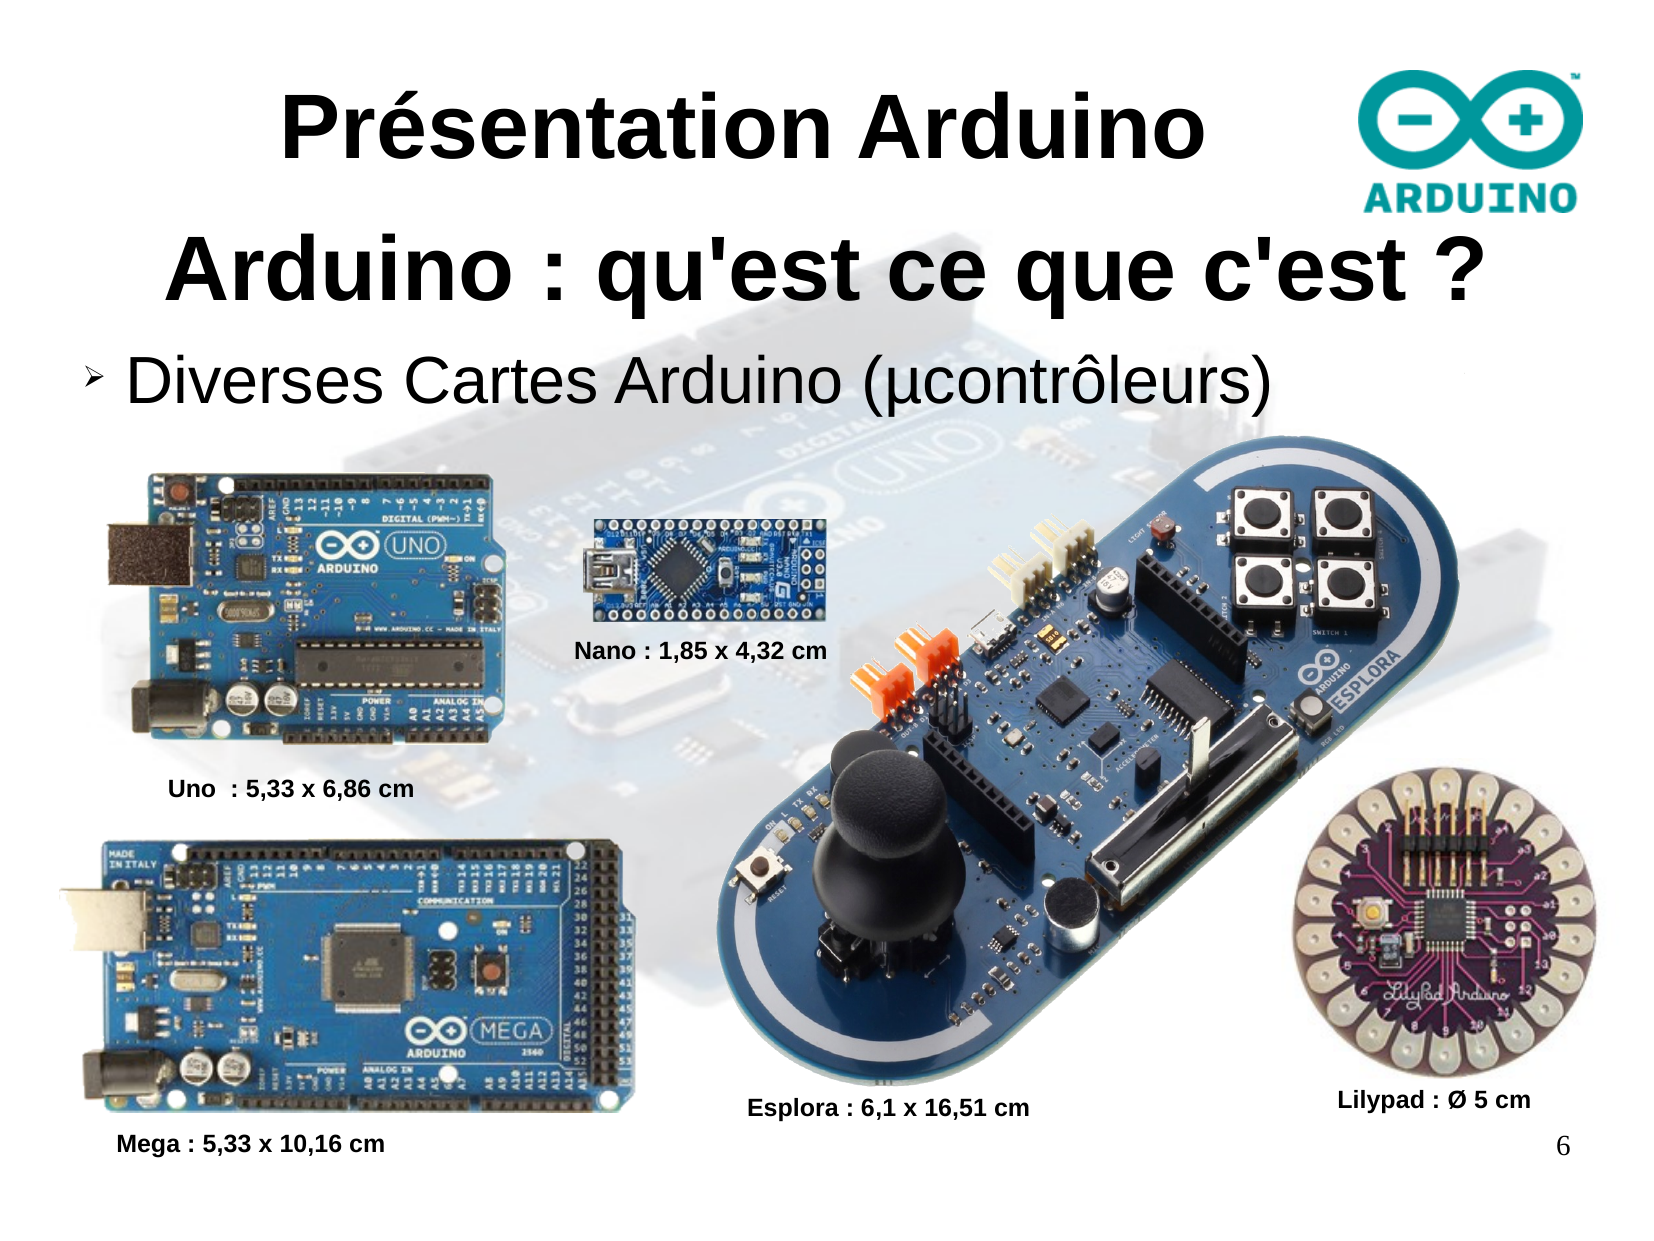

Présentation Arduino
Arduino : qu'est ce que c'est ?
# Diverses Cartes Arduino (µcontrôleurs)
Nano : 1,85 x 4,32 cm
Uno  : 5,33 x 6,86 cm
Lilypad : Ø 5 cm
Esplora : 6,1 x 16,51 cm
Mega : 5,33 x 10,16 cm
6